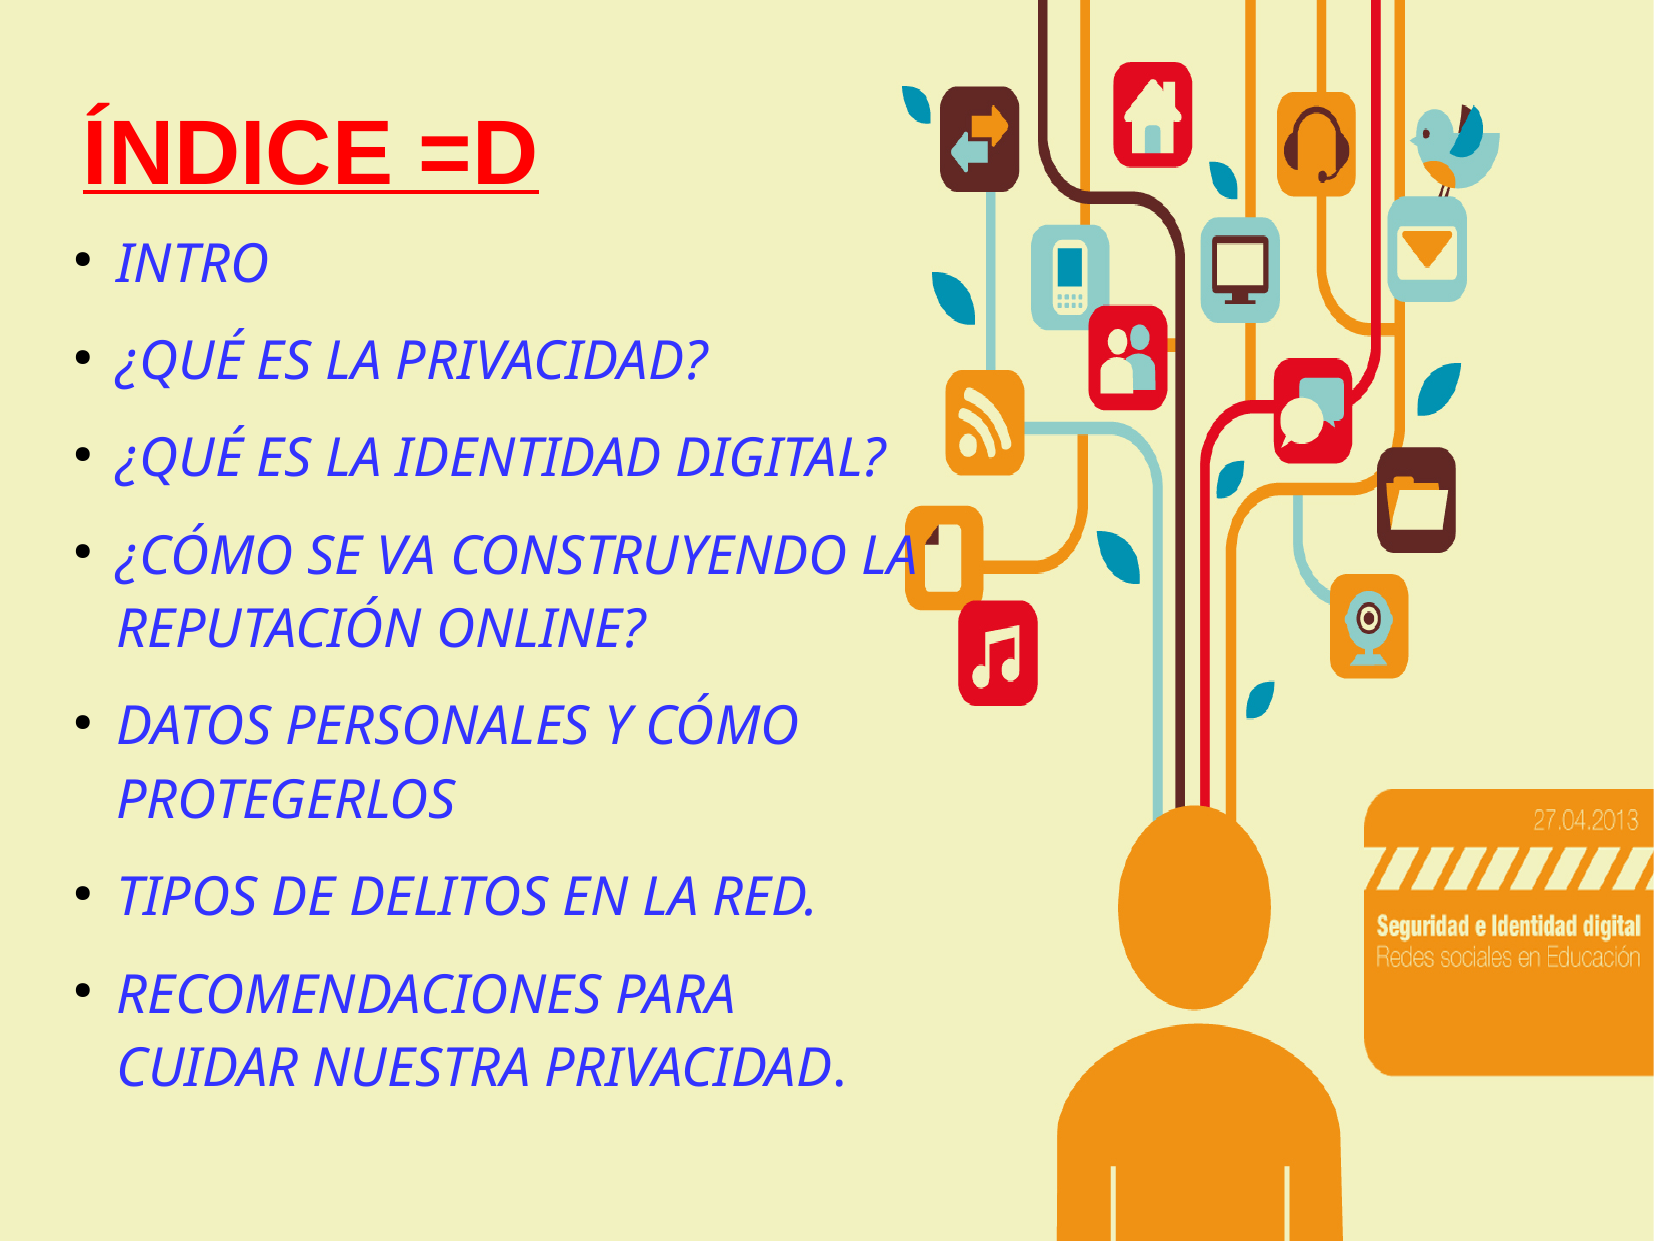

# ÍNDICE =D
INTRO
¿QUÉ ES LA PRIVACIDAD?
¿QUÉ ES LA IDENTIDAD DIGITAL?
¿CÓMO SE VA CONSTRUYENDO LA REPUTACIÓN ONLINE?
DATOS PERSONALES Y CÓMO PROTEGERLOS
TIPOS DE DELITOS EN LA RED.
RECOMENDACIONES PARA CUIDAR NUESTRA PRIVACIDAD.